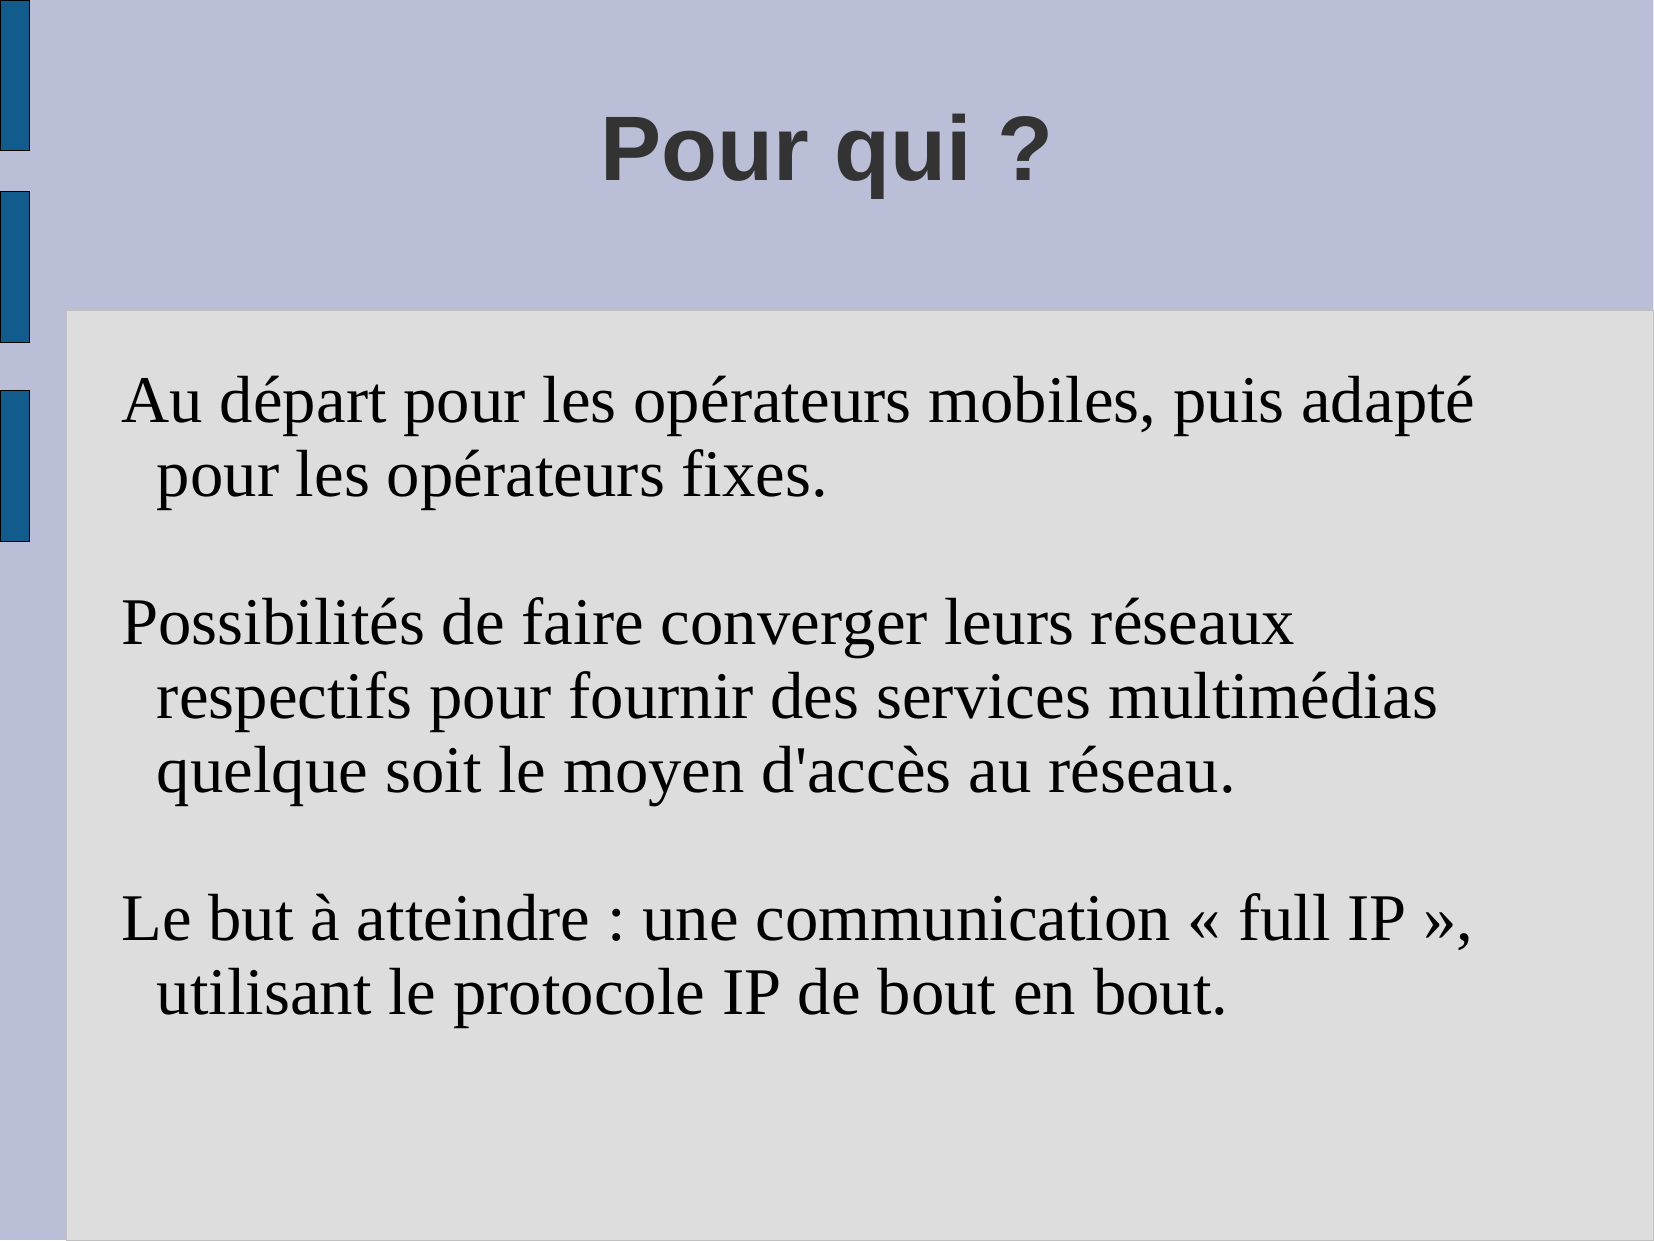

# Pour qui ?
Au départ pour les opérateurs mobiles, puis adapté pour les opérateurs fixes.
Possibilités de faire converger leurs réseaux respectifs pour fournir des services multimédias quelque soit le moyen d'accès au réseau.
Le but à atteindre : une communication « full IP », utilisant le protocole IP de bout en bout.